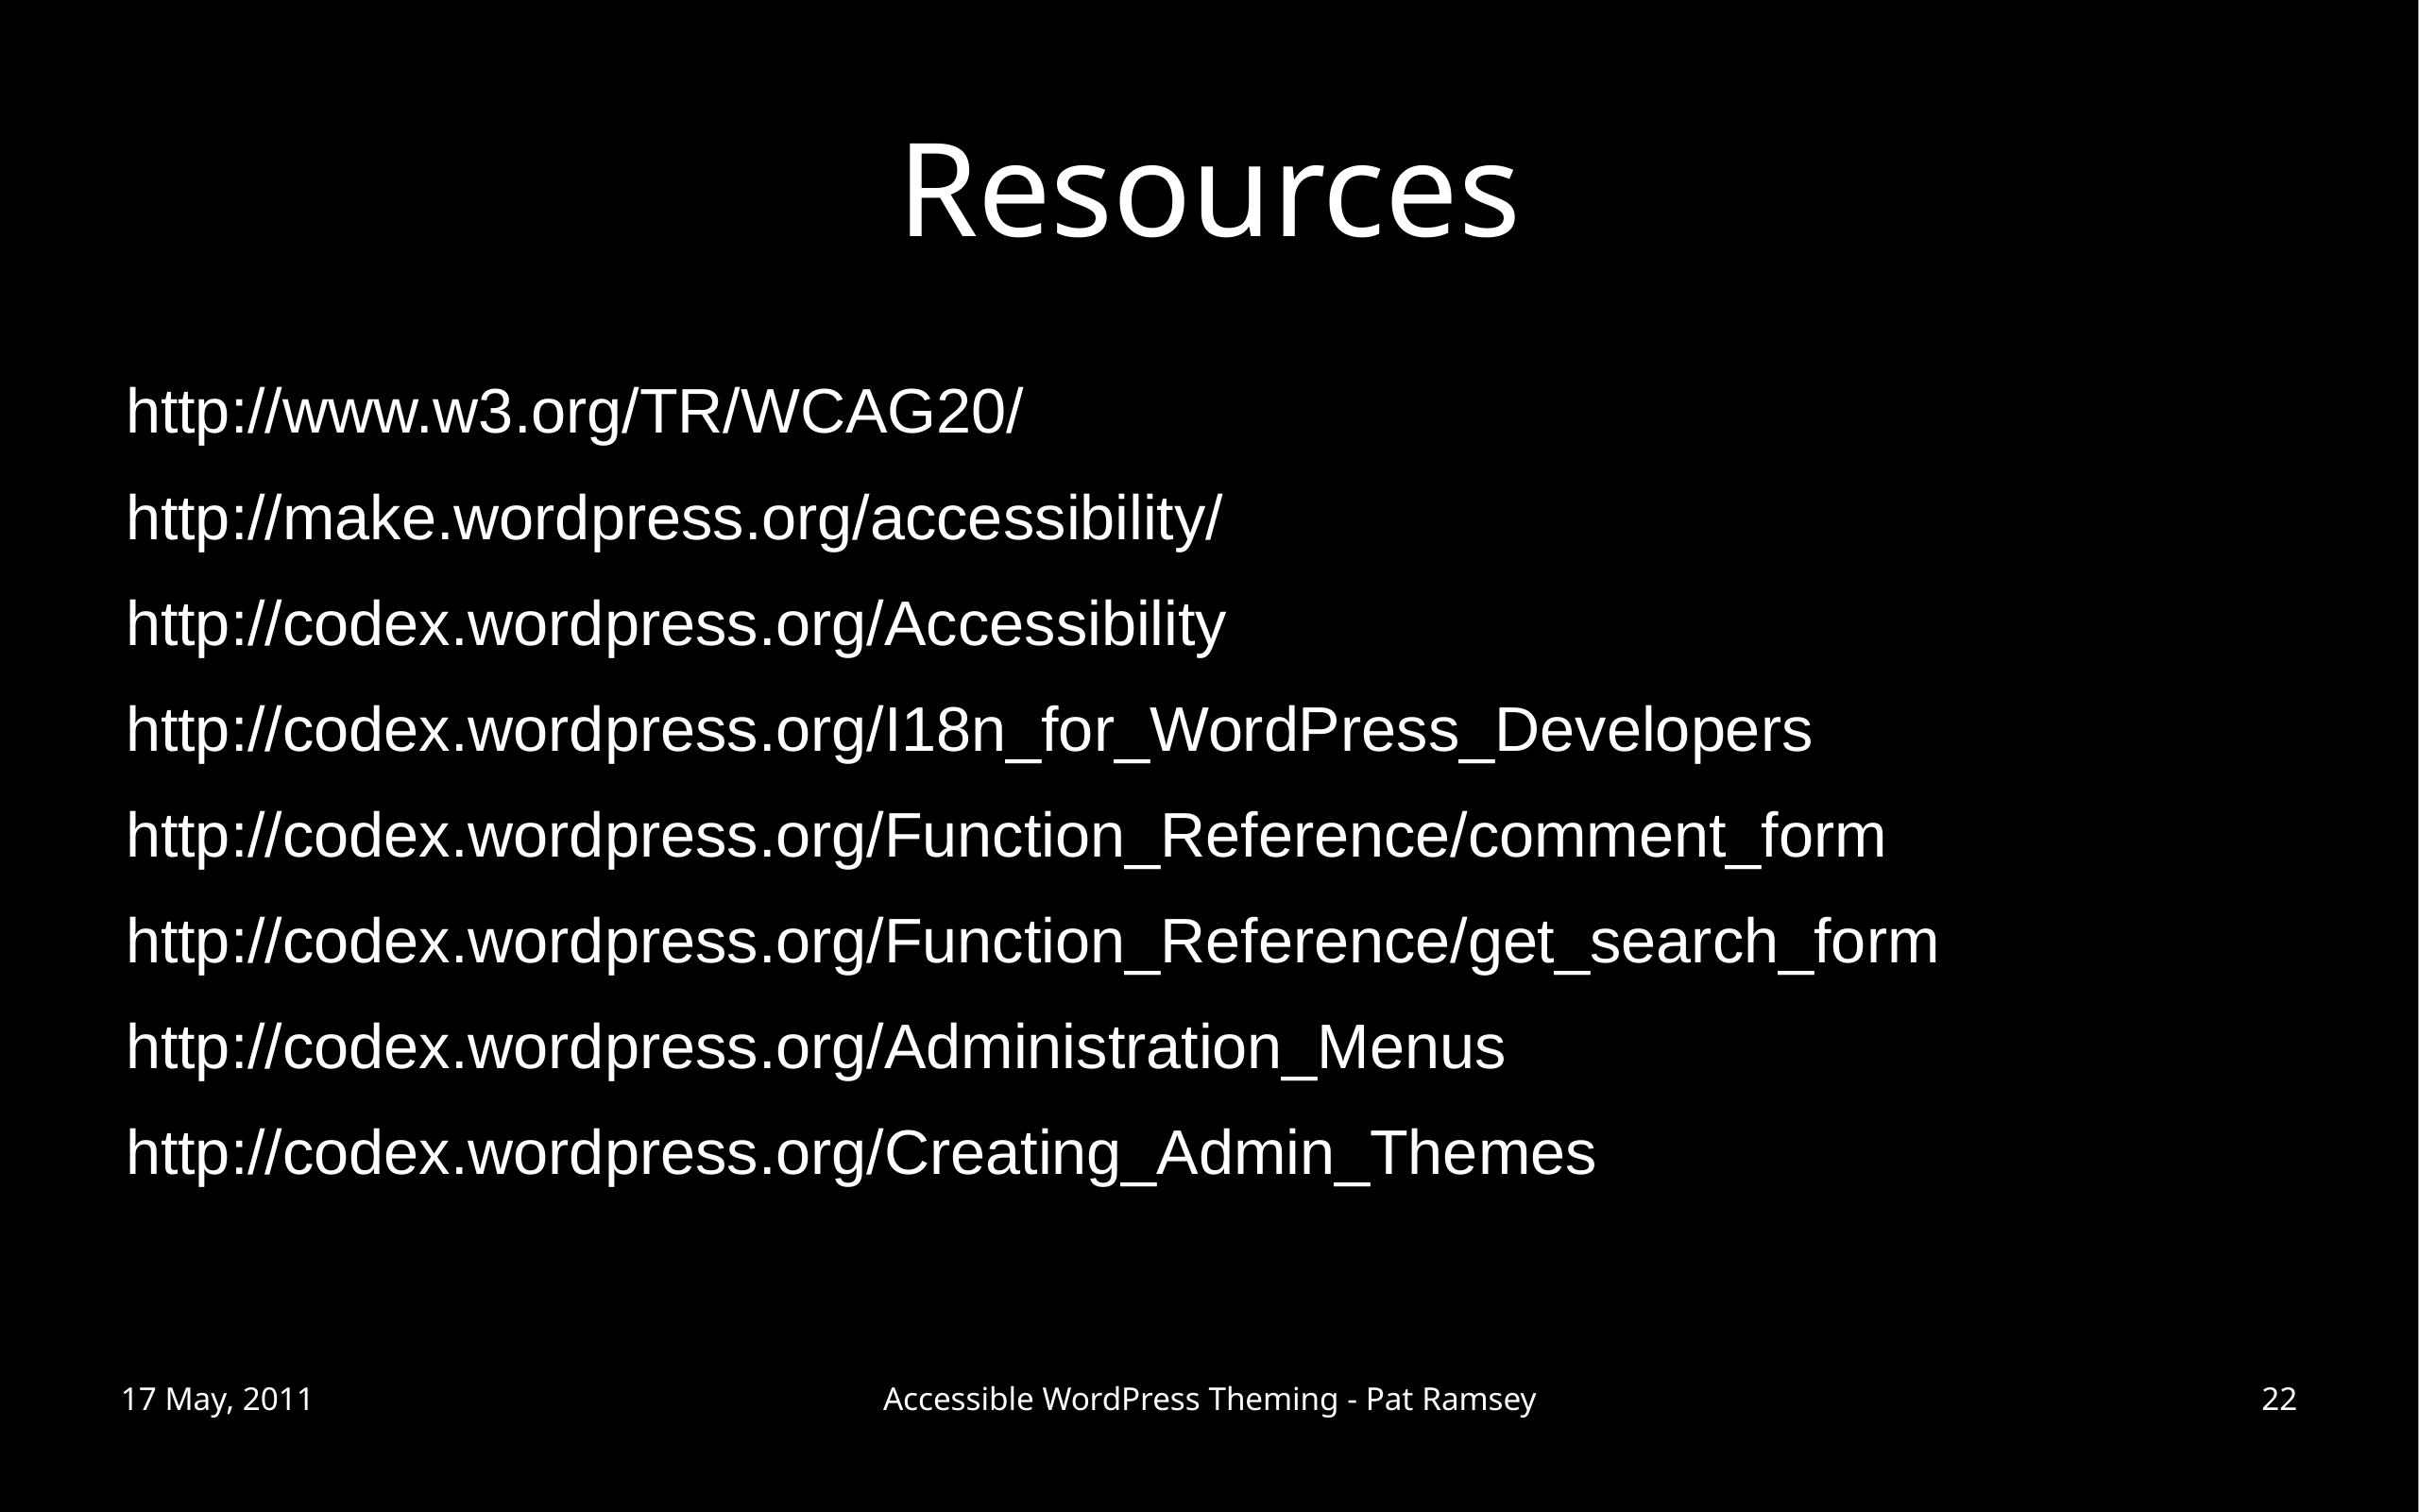

# Resources
http://www.w3.org/TR/WCAG20/
http://make.wordpress.org/accessibility/
http://codex.wordpress.org/Accessibility
http://codex.wordpress.org/I18n_for_WordPress_Developers
http://codex.wordpress.org/Function_Reference/comment_form
http://codex.wordpress.org/Function_Reference/get_search_form
http://codex.wordpress.org/Administration_Menus
http://codex.wordpress.org/Creating_Admin_Themes
17 May, 2011
Accessible WordPress Theming - Pat Ramsey
22